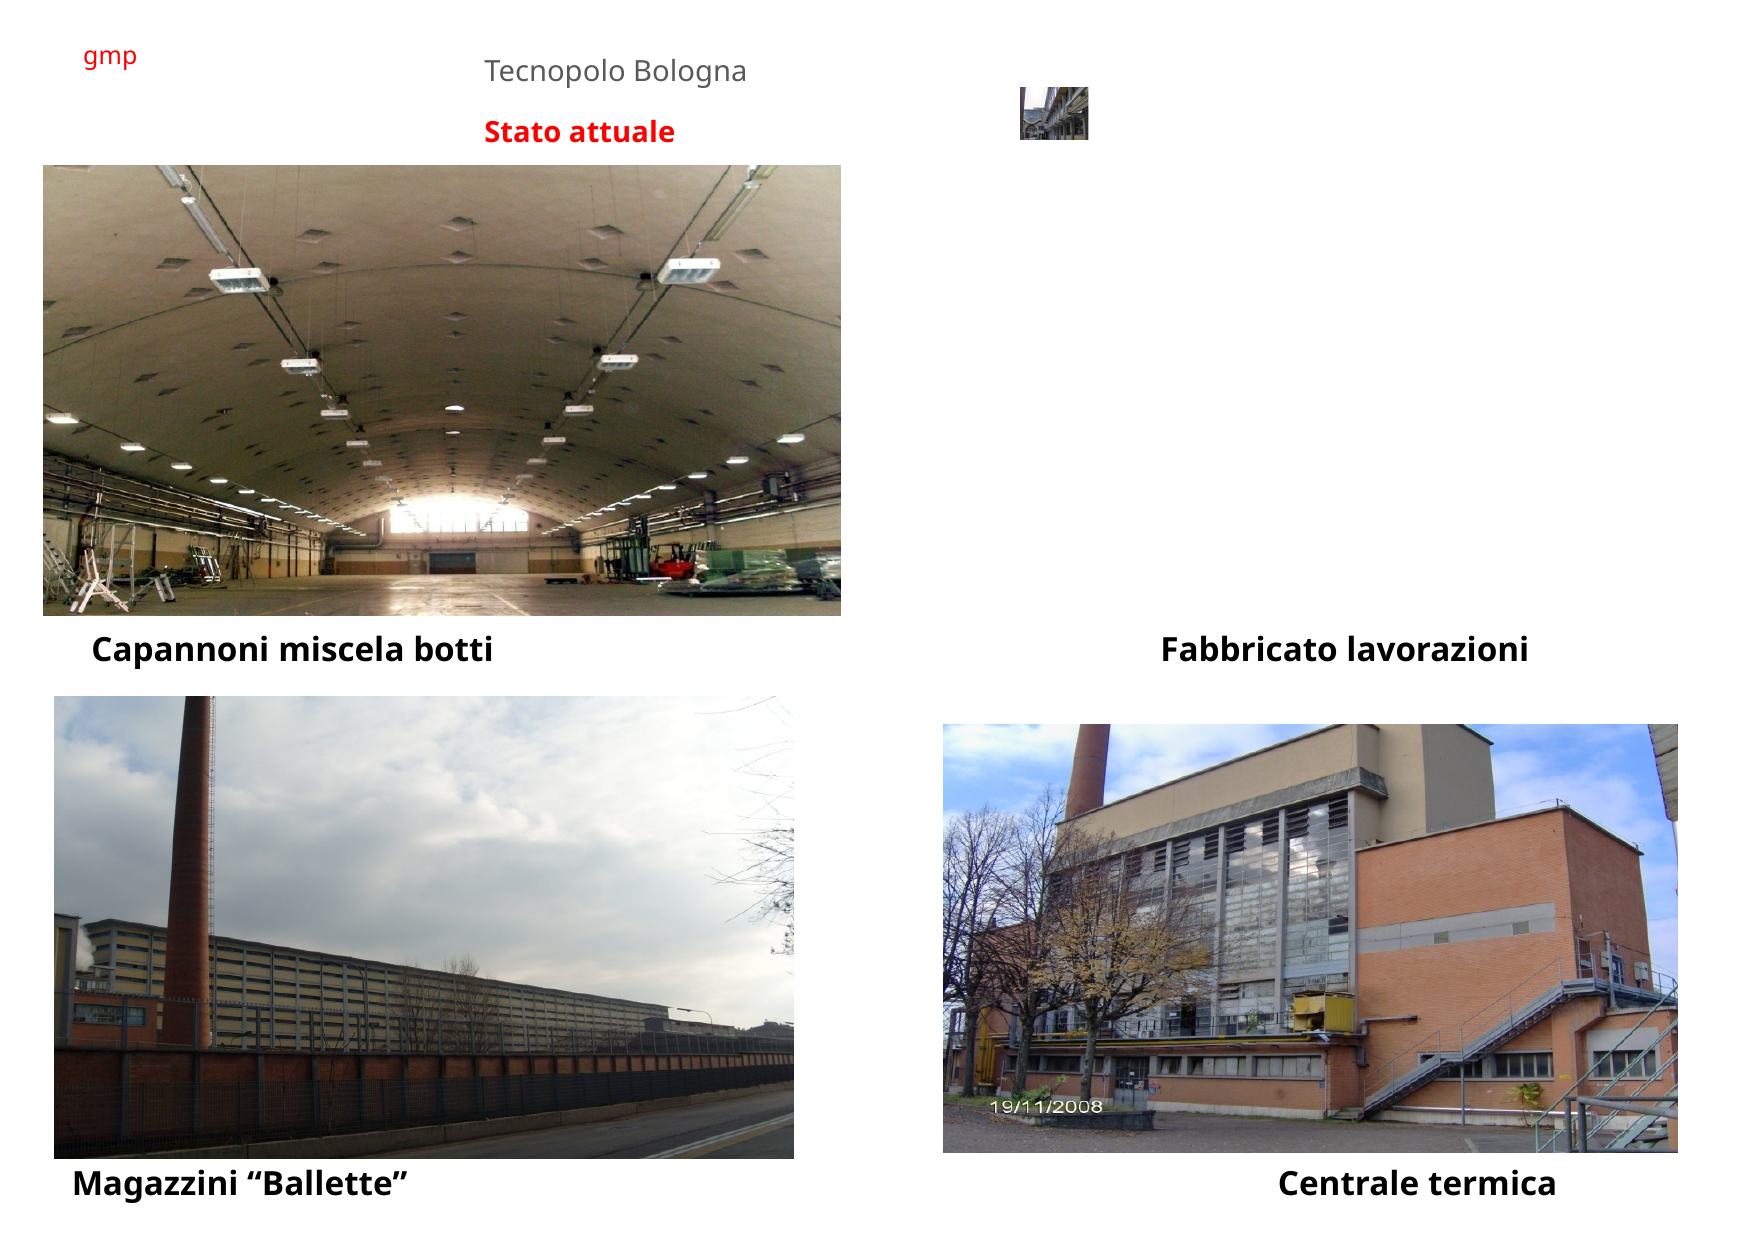

# Stato attuale
Capannoni miscela botti
Fabbricato lavorazioni
Magazzini “Ballette”
Centrale termica